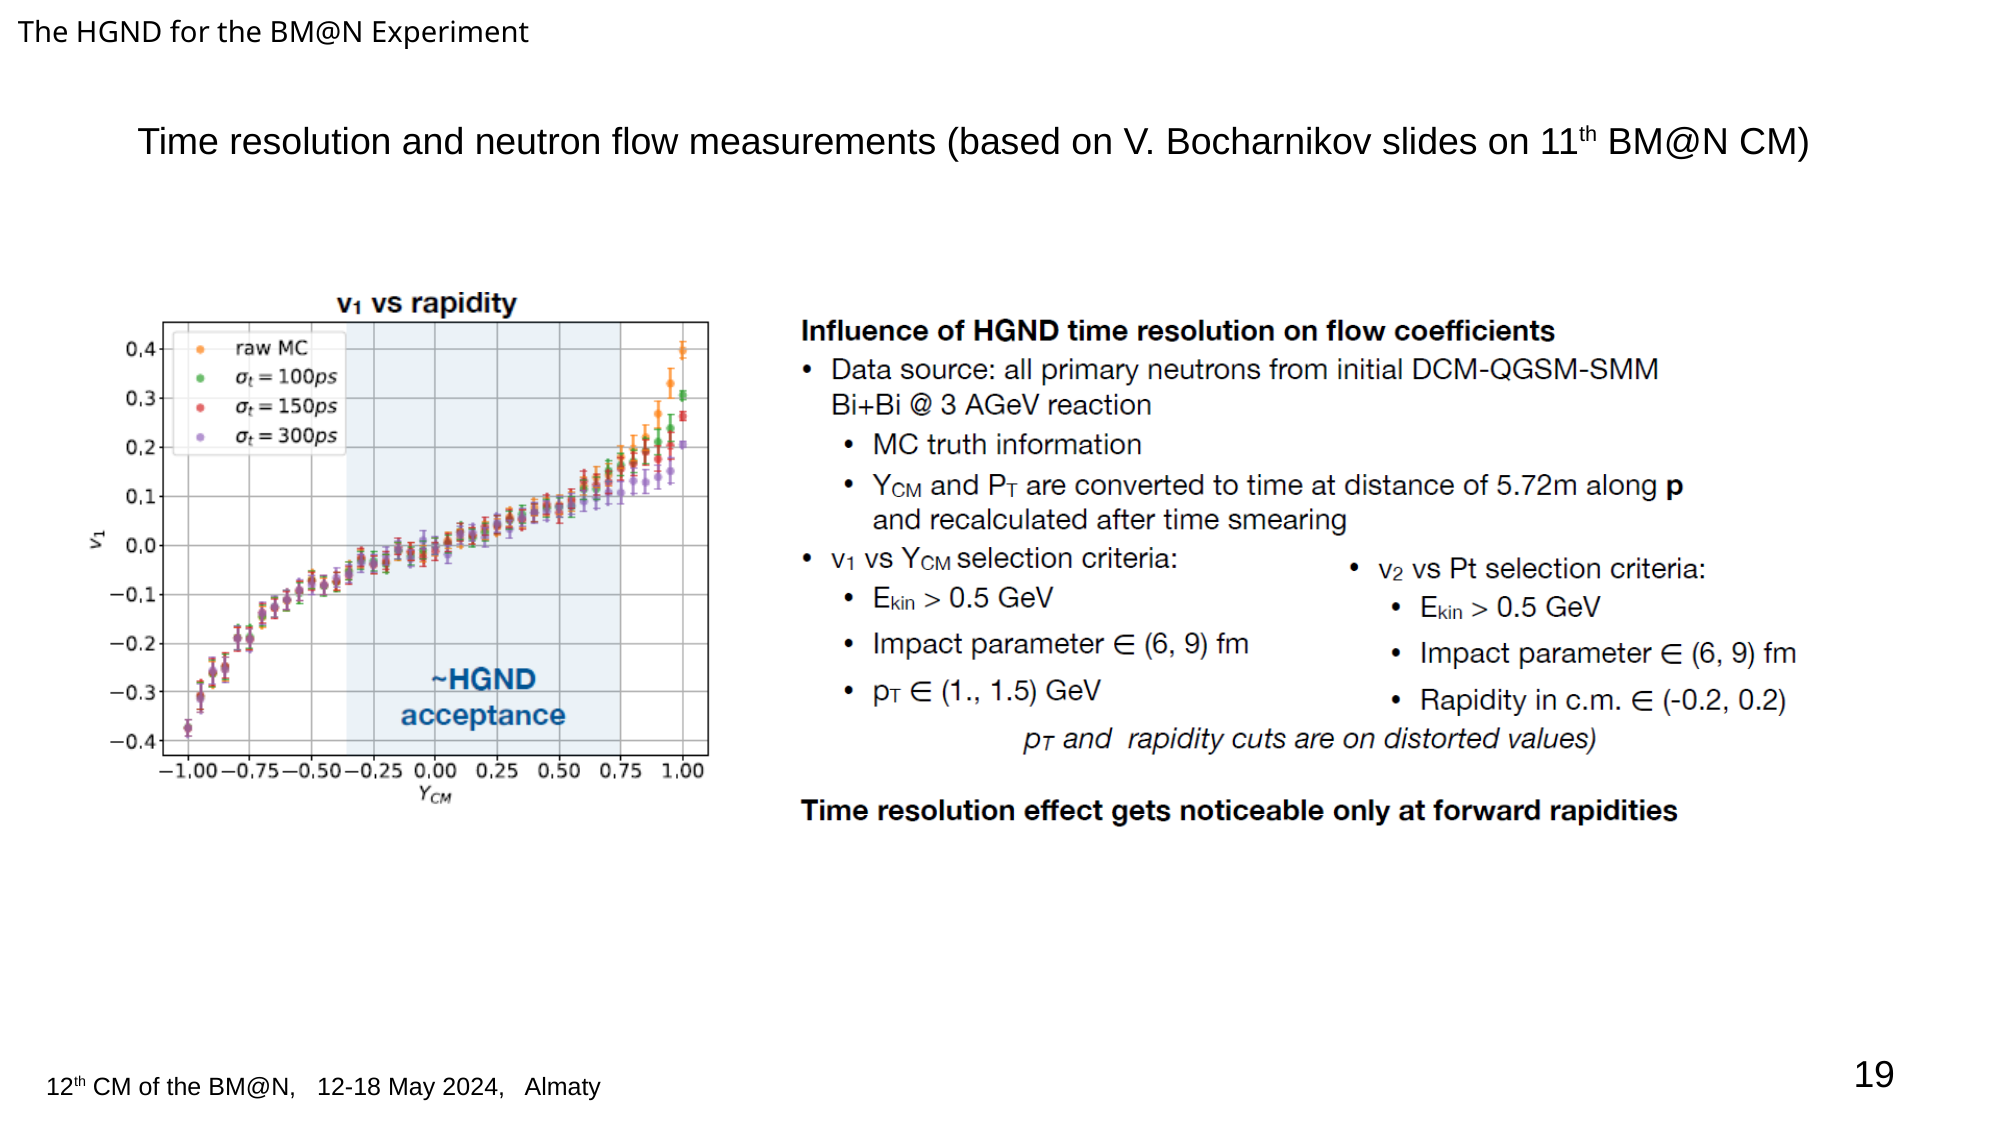

The HGND for the BM@N Experiment
Time resolution and neutron flow measurements (based on V. Bocharnikov slides on 11th BM@N CM)
12th CM of the BM@N, 12-18 May 2024, Almaty